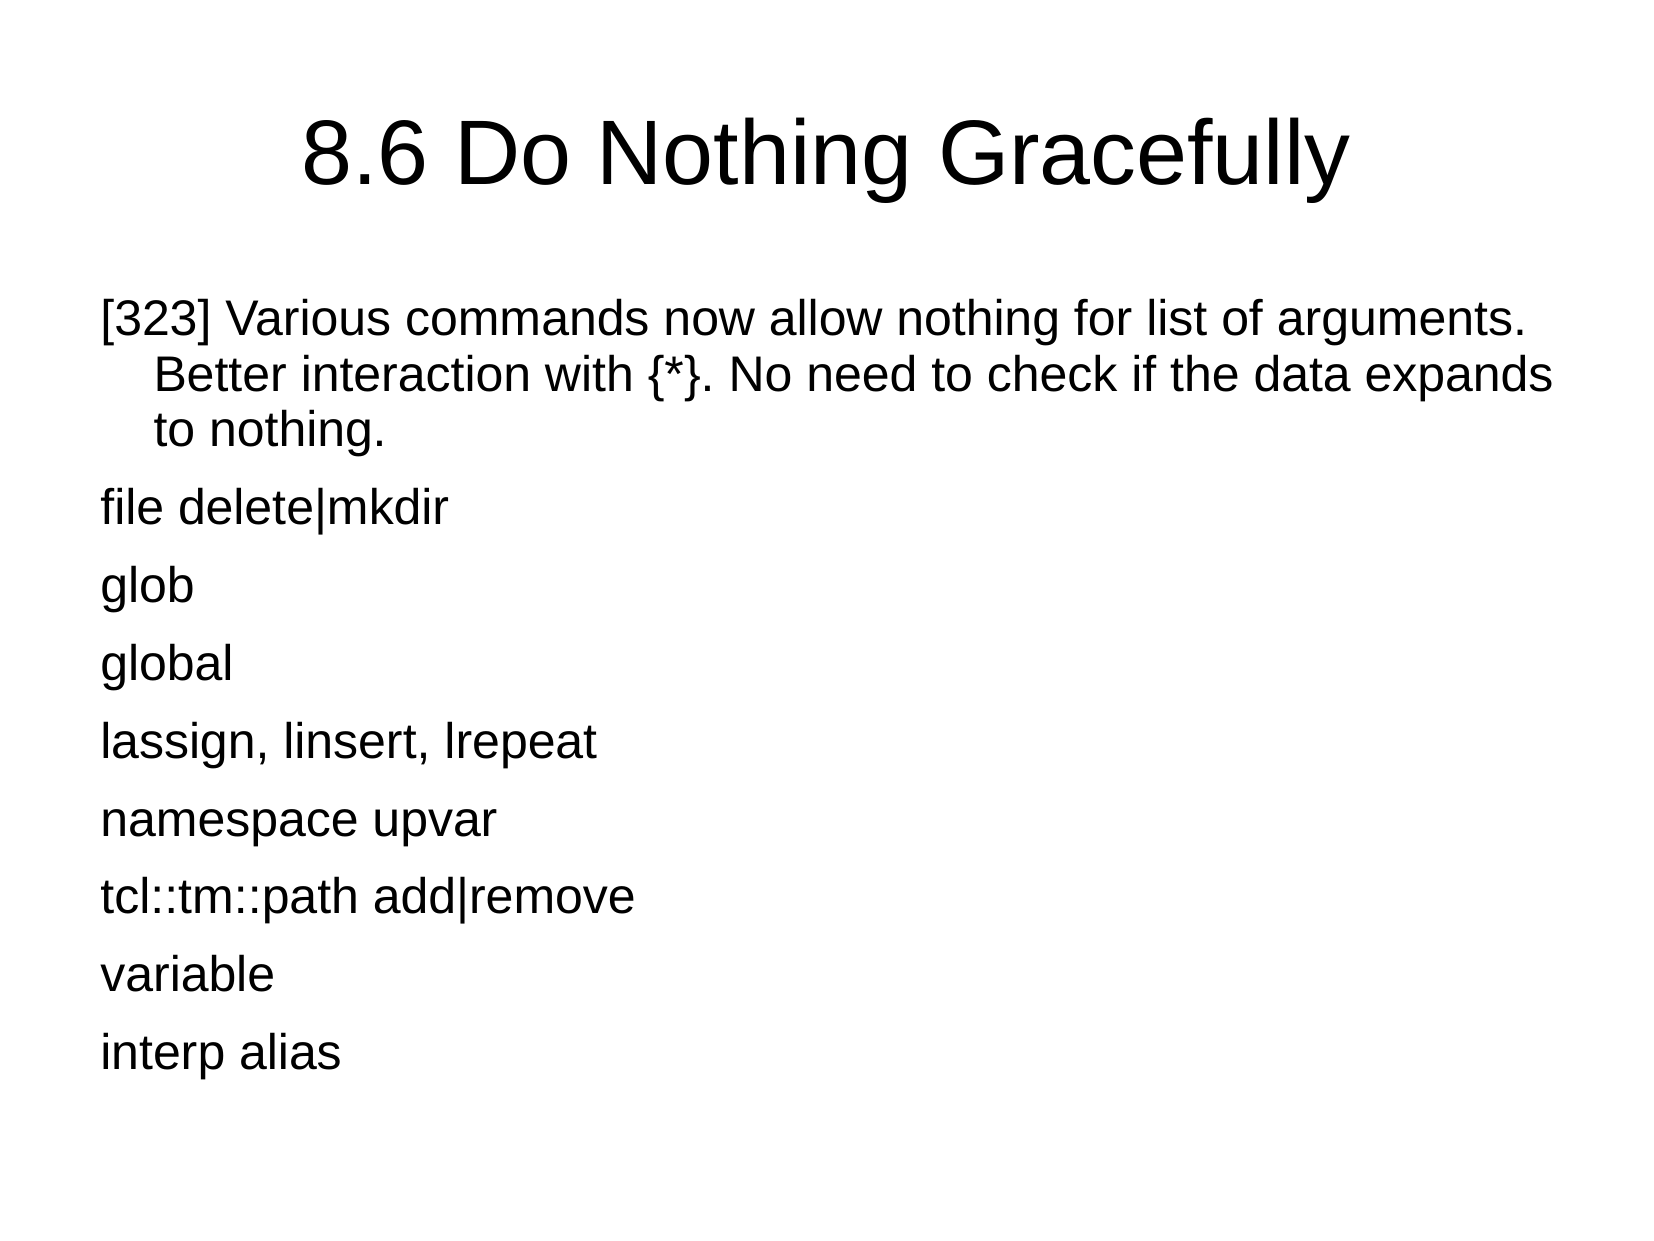

# 8.6 Do Nothing Gracefully
[323] Various commands now allow nothing for list of arguments. Better interaction with {*}. No need to check if the data expands to nothing.
file delete|mkdir
glob
global
lassign, linsert, lrepeat
namespace upvar
tcl::tm::path add|remove
variable
interp alias